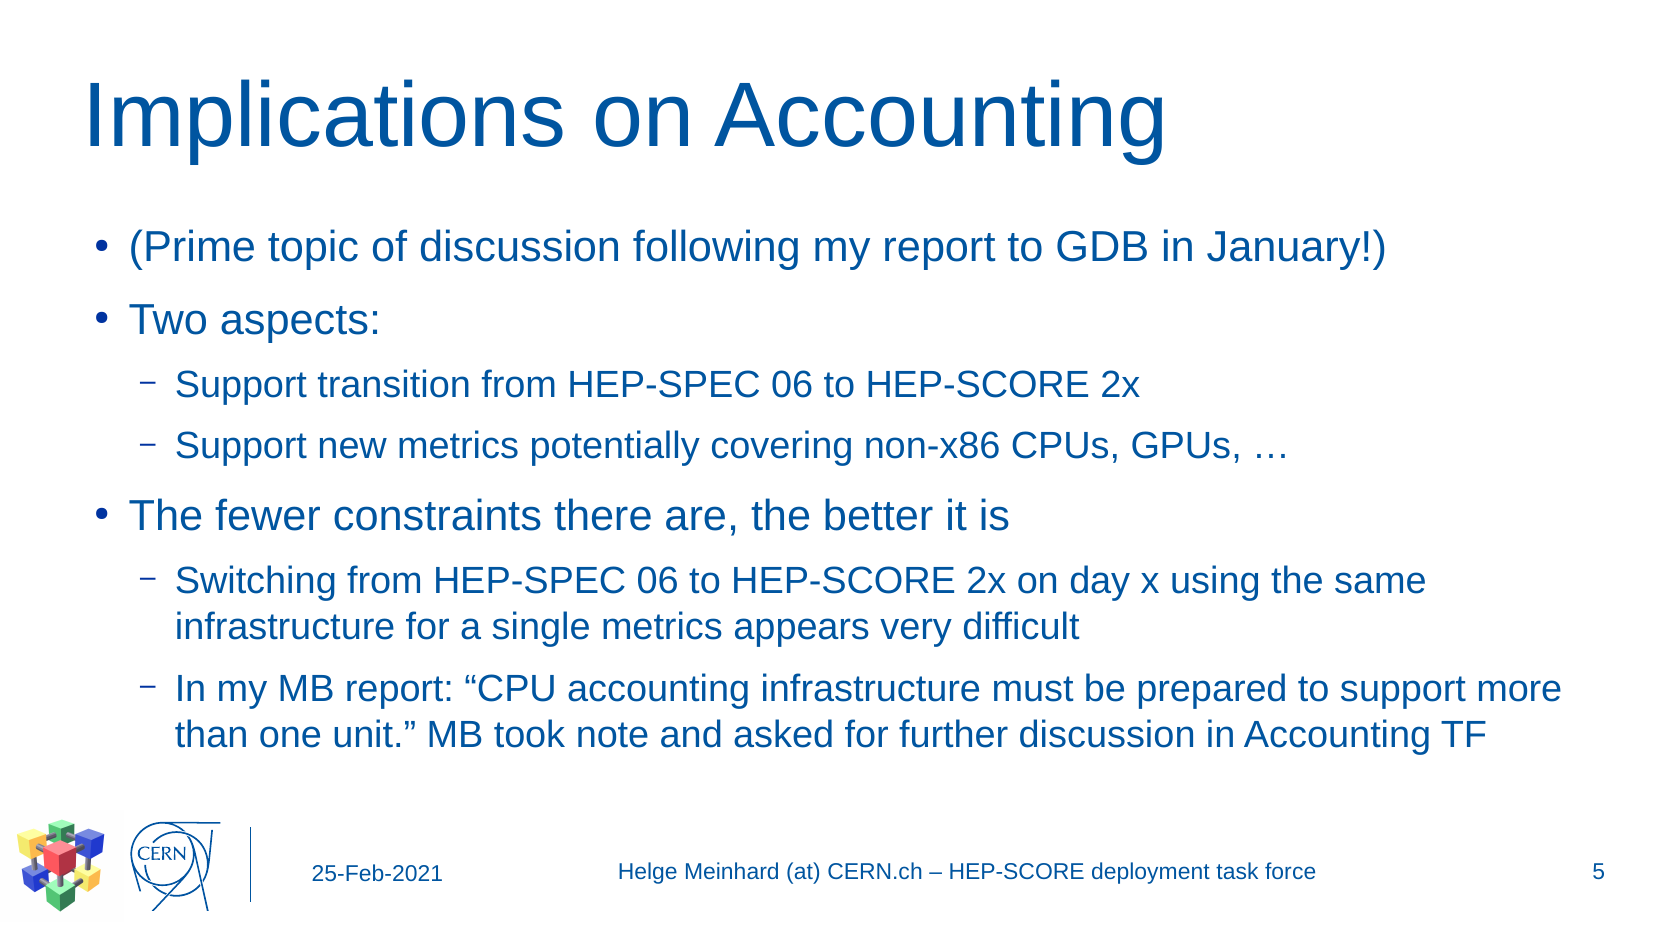

# Implications on Accounting
(Prime topic of discussion following my report to GDB in January!)
Two aspects:
Support transition from HEP-SPEC 06 to HEP-SCORE 2x
Support new metrics potentially covering non-x86 CPUs, GPUs, …
The fewer constraints there are, the better it is
Switching from HEP-SPEC 06 to HEP-SCORE 2x on day x using the same infrastructure for a single metrics appears very difficult
In my MB report: “CPU accounting infrastructure must be prepared to support more than one unit.” MB took note and asked for further discussion in Accounting TF
Helge Meinhard (at) CERN.ch – HEP-SCORE deployment task force
5
25-Feb-2021